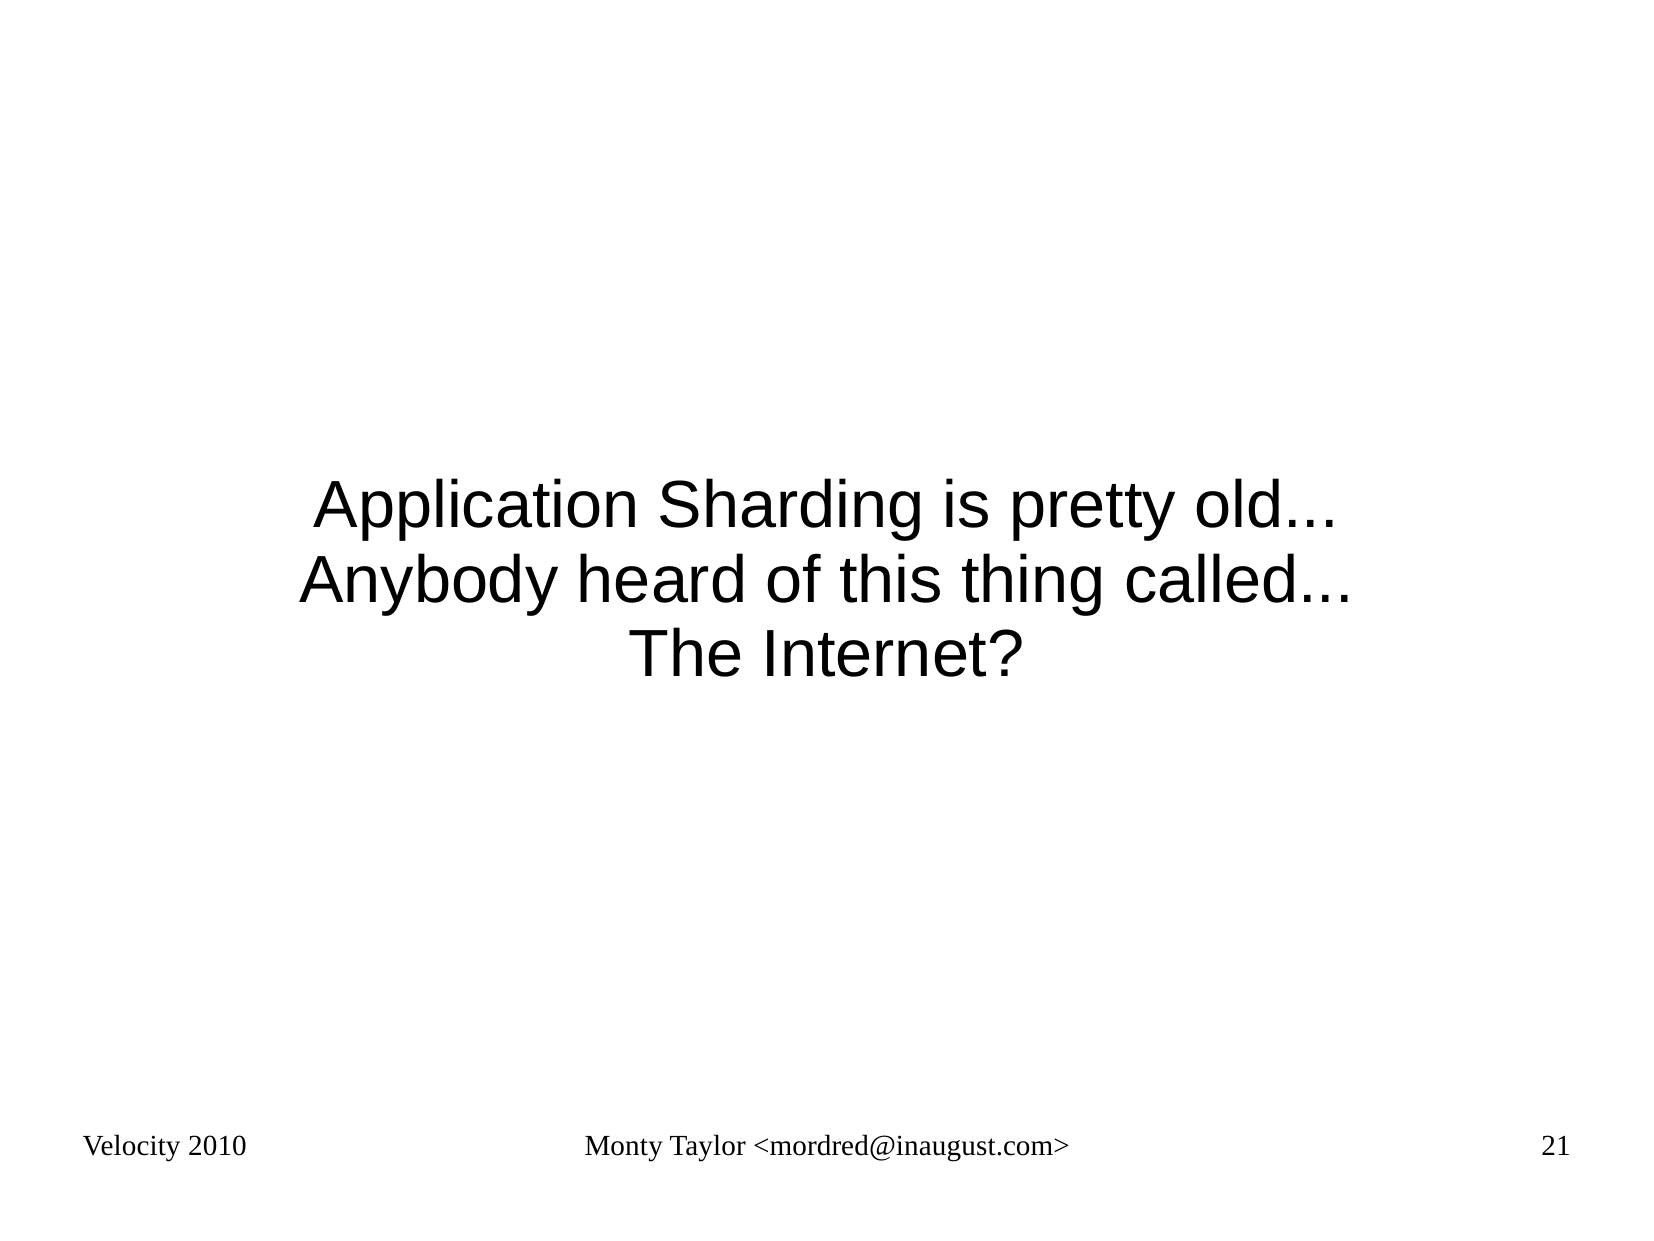

# Application Sharding is pretty old...
Anybody heard of this thing called...
The Internet?
Velocity 2010
Monty Taylor <mordred@inaugust.com>
21